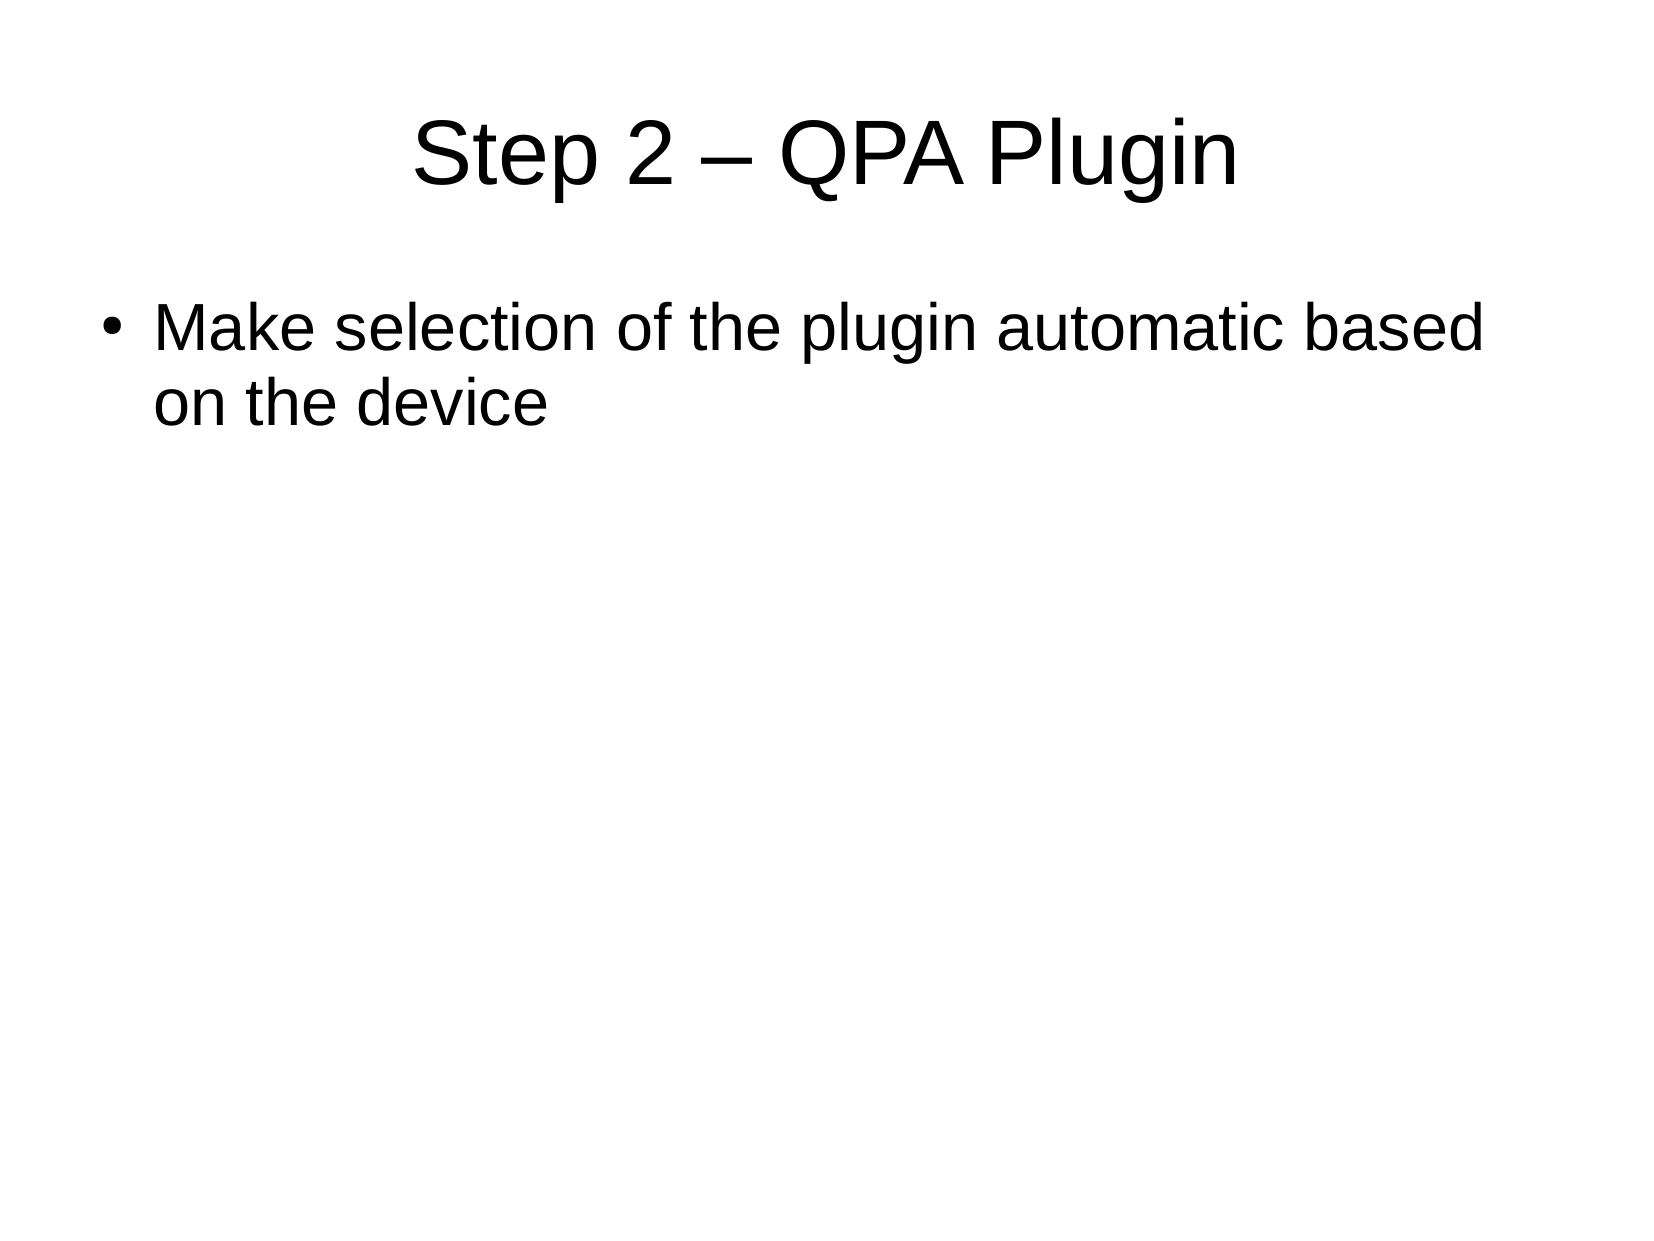

# Step 2 – QPA Plugin
Make selection of the plugin automatic based on the device